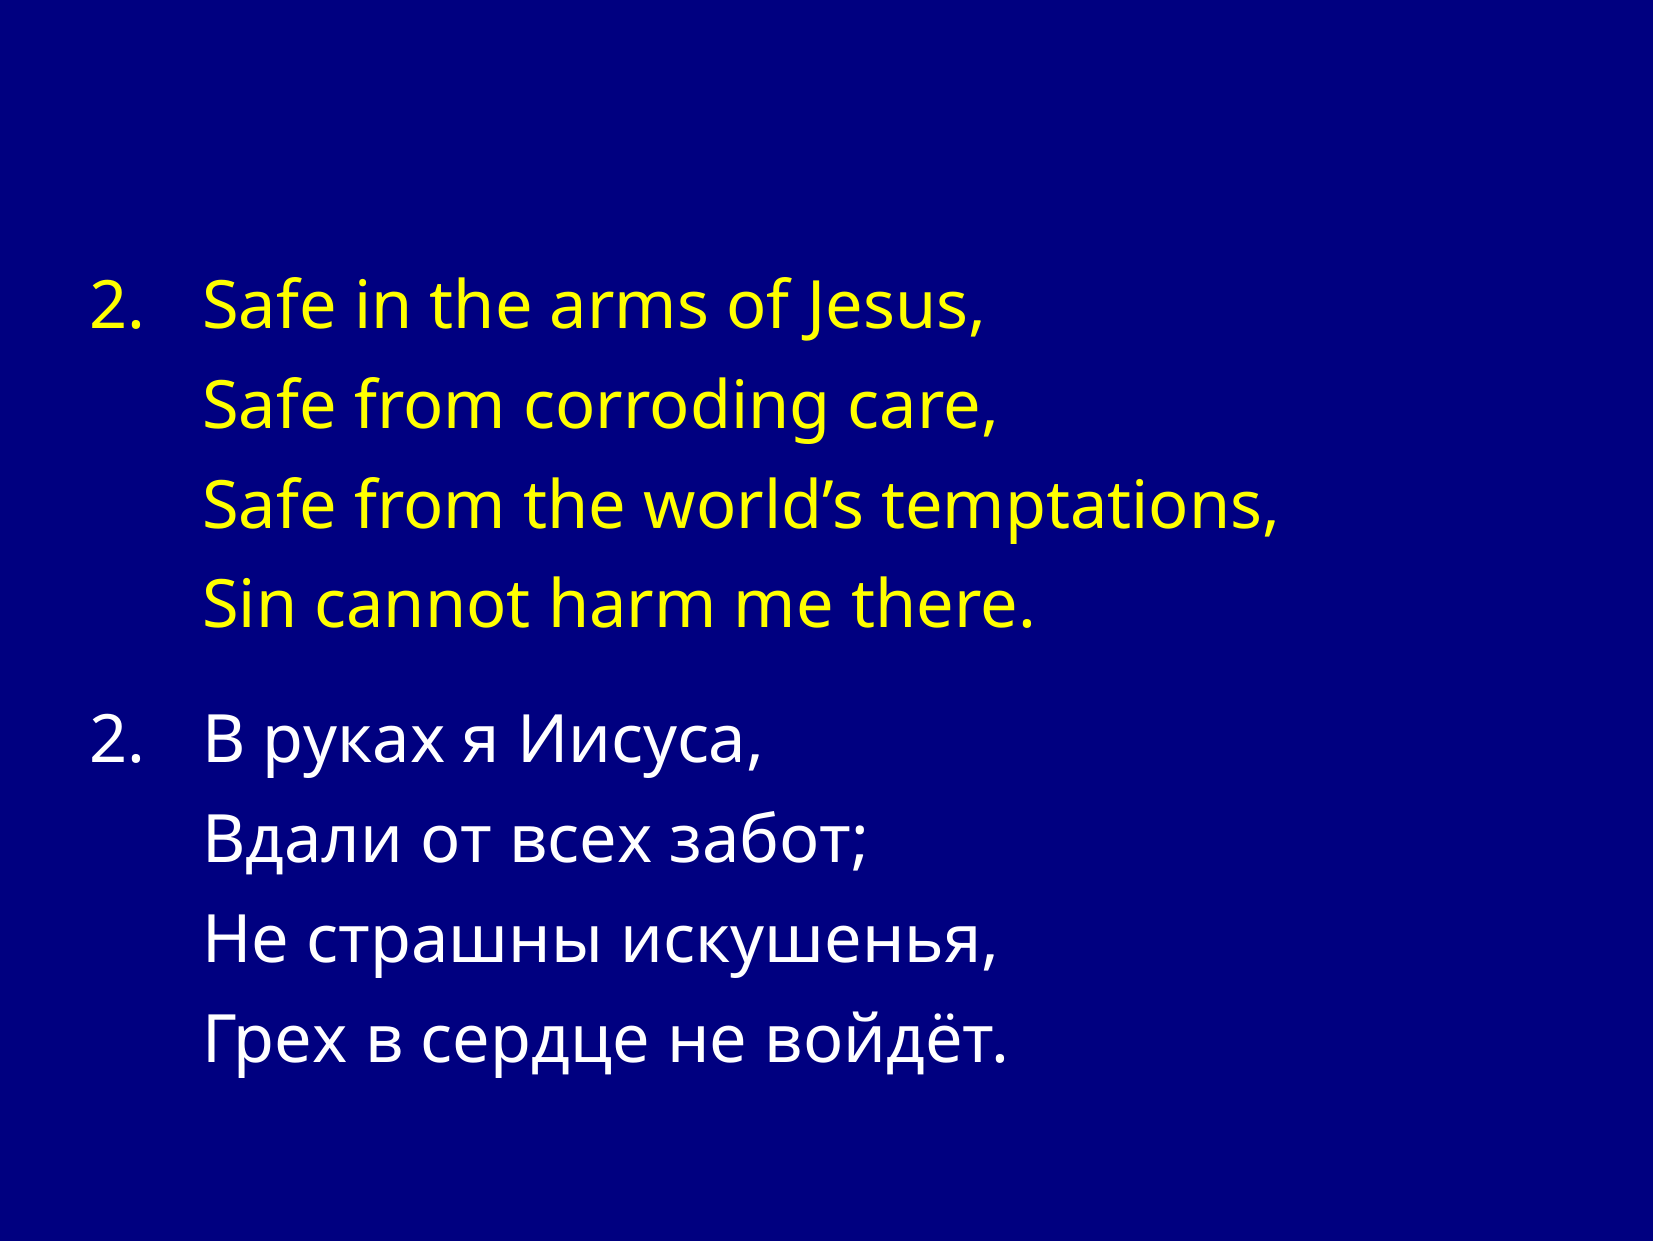

2.	Safe in the arms of Jesus,
	Safe from corroding care,
	Safe from the world’s temptations,
	Sin cannot harm me there.
2.	В руках я Иисуса,
	Вдали от всех забот;
	Не страшны искушенья,
	Грех в сердце не войдёт.